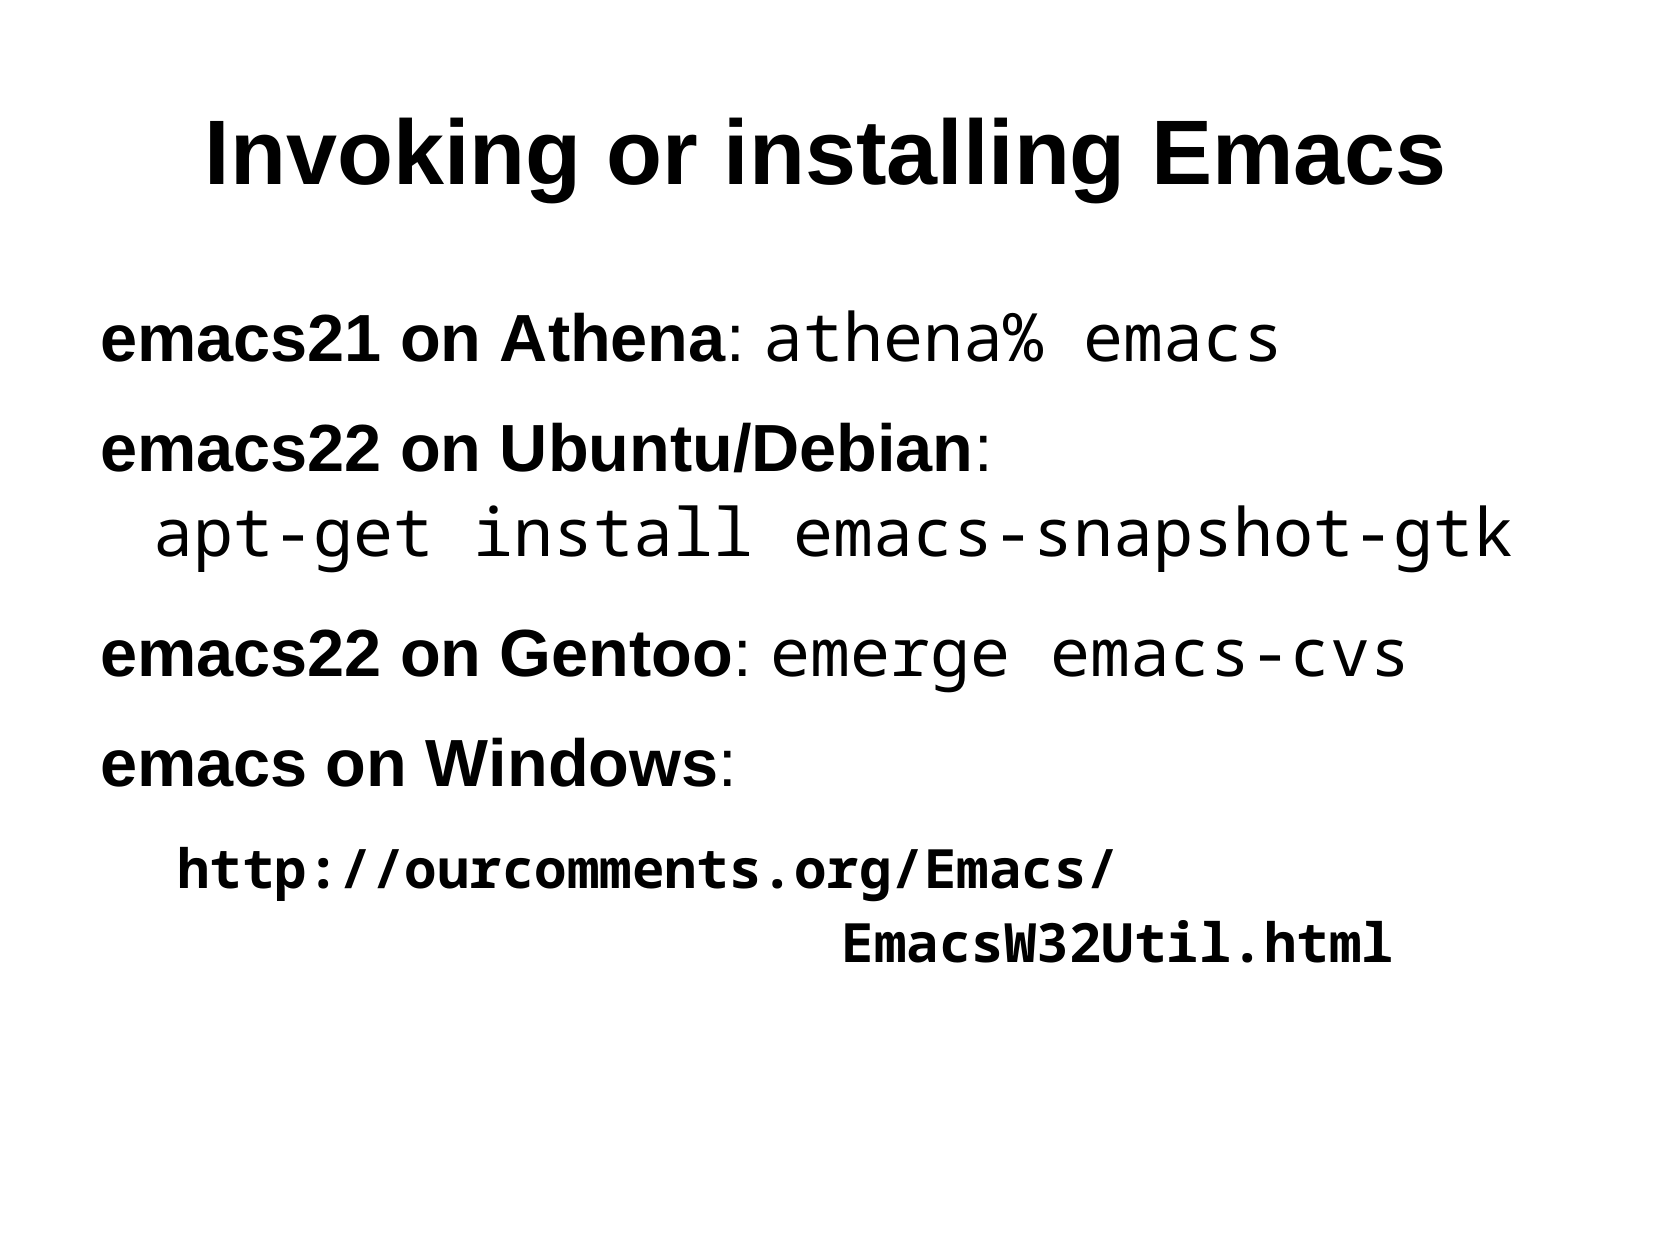

# Invoking or installing Emacs
emacs21 on Athena: athena% emacs
emacs22 on Ubuntu/Debian:
apt-get install emacs-snapshot-gtk
emacs22 on Gentoo: emerge emacs-cvs
emacs on Windows:
http://ourcomments.org/Emacs/
 EmacsW32Util.html